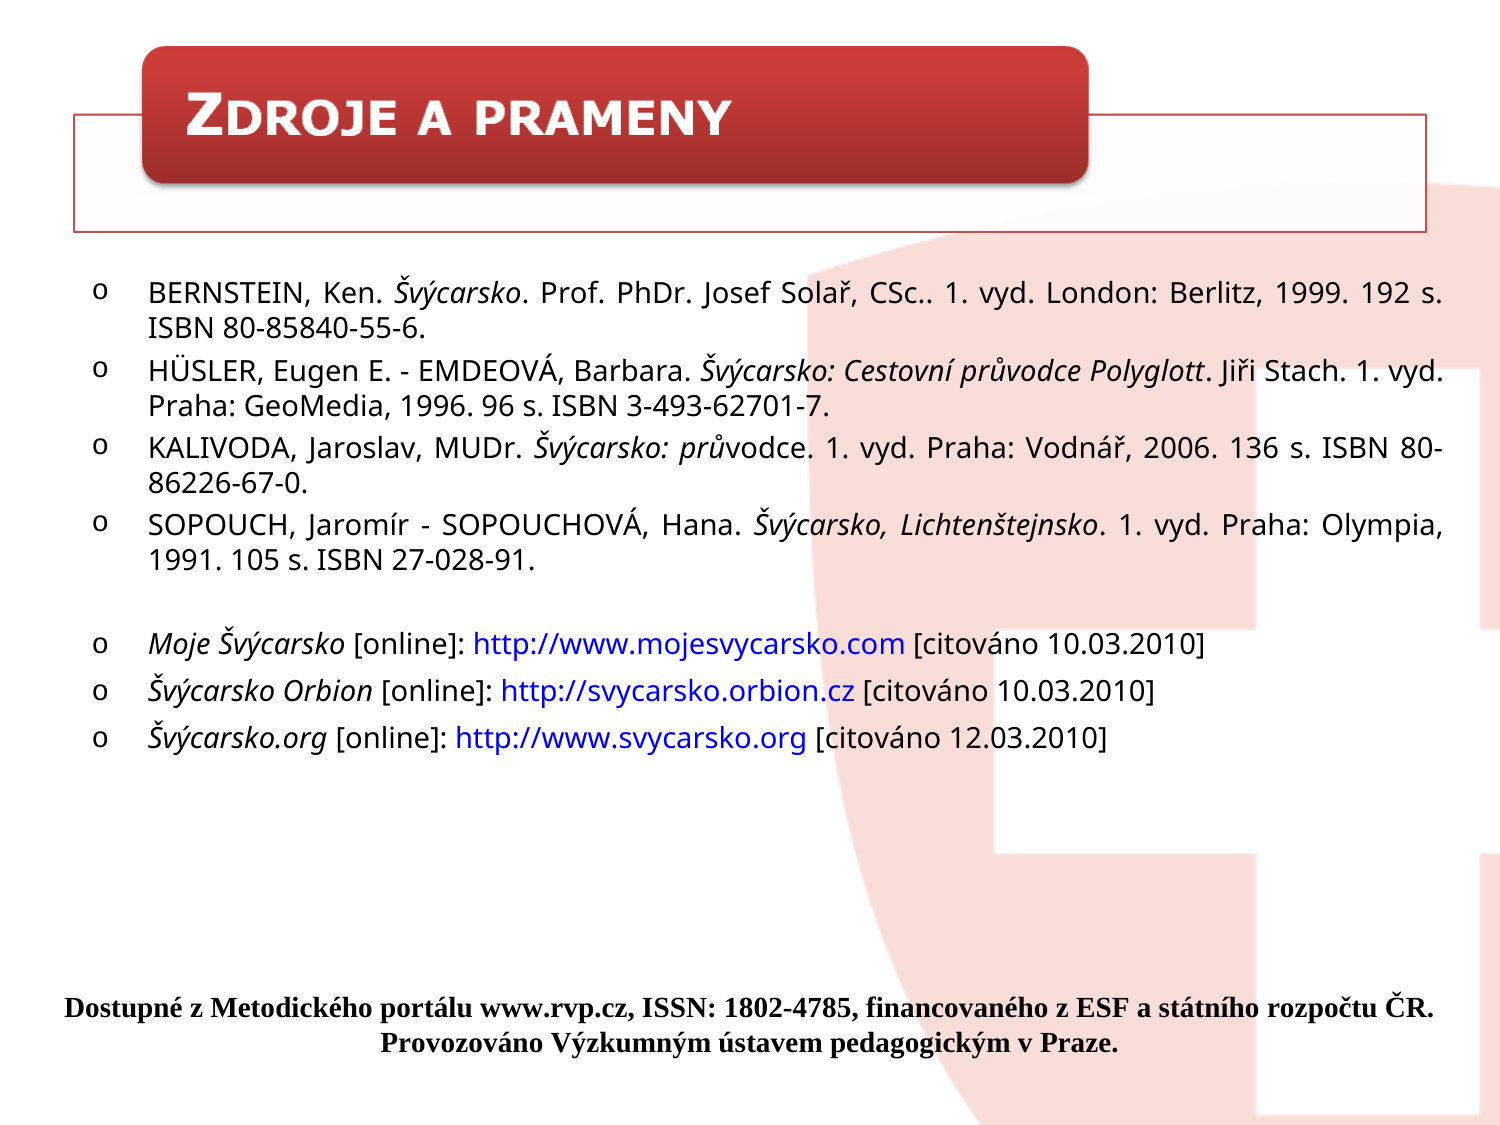

BERNSTEIN, Ken. Švýcarsko. Prof. PhDr. Josef Solař, CSc.. 1. vyd. London: Berlitz, 1999. 192 s. ISBN 80-85840-55-6.
HÜSLER, Eugen E. - EMDEOVÁ, Barbara. Švýcarsko: Cestovní průvodce Polyglott. Jiři Stach. 1. vyd. Praha: GeoMedia, 1996. 96 s. ISBN 3-493-62701-7.
KALIVODA, Jaroslav, MUDr. Švýcarsko: průvodce. 1. vyd. Praha: Vodnář, 2006. 136 s. ISBN 80-86226-67-0.
SOPOUCH, Jaromír - SOPOUCHOVÁ, Hana. Švýcarsko, Lichtenštejnsko. 1. vyd. Praha: Olympia, 1991. 105 s. ISBN 27-028-91.
Moje Švýcarsko [online]: http://www.mojesvycarsko.com [citováno 10.03.2010]
Švýcarsko Orbion [online]: http://svycarsko.orbion.cz [citováno 10.03.2010]
Švýcarsko.org [online]: http://www.svycarsko.org [citováno 12.03.2010]
Dostupné z Metodického portálu www.rvp.cz, ISSN: 1802-4785, financovaného z ESF a státního rozpočtu ČR. Provozováno Výzkumným ústavem pedagogickým v Praze.